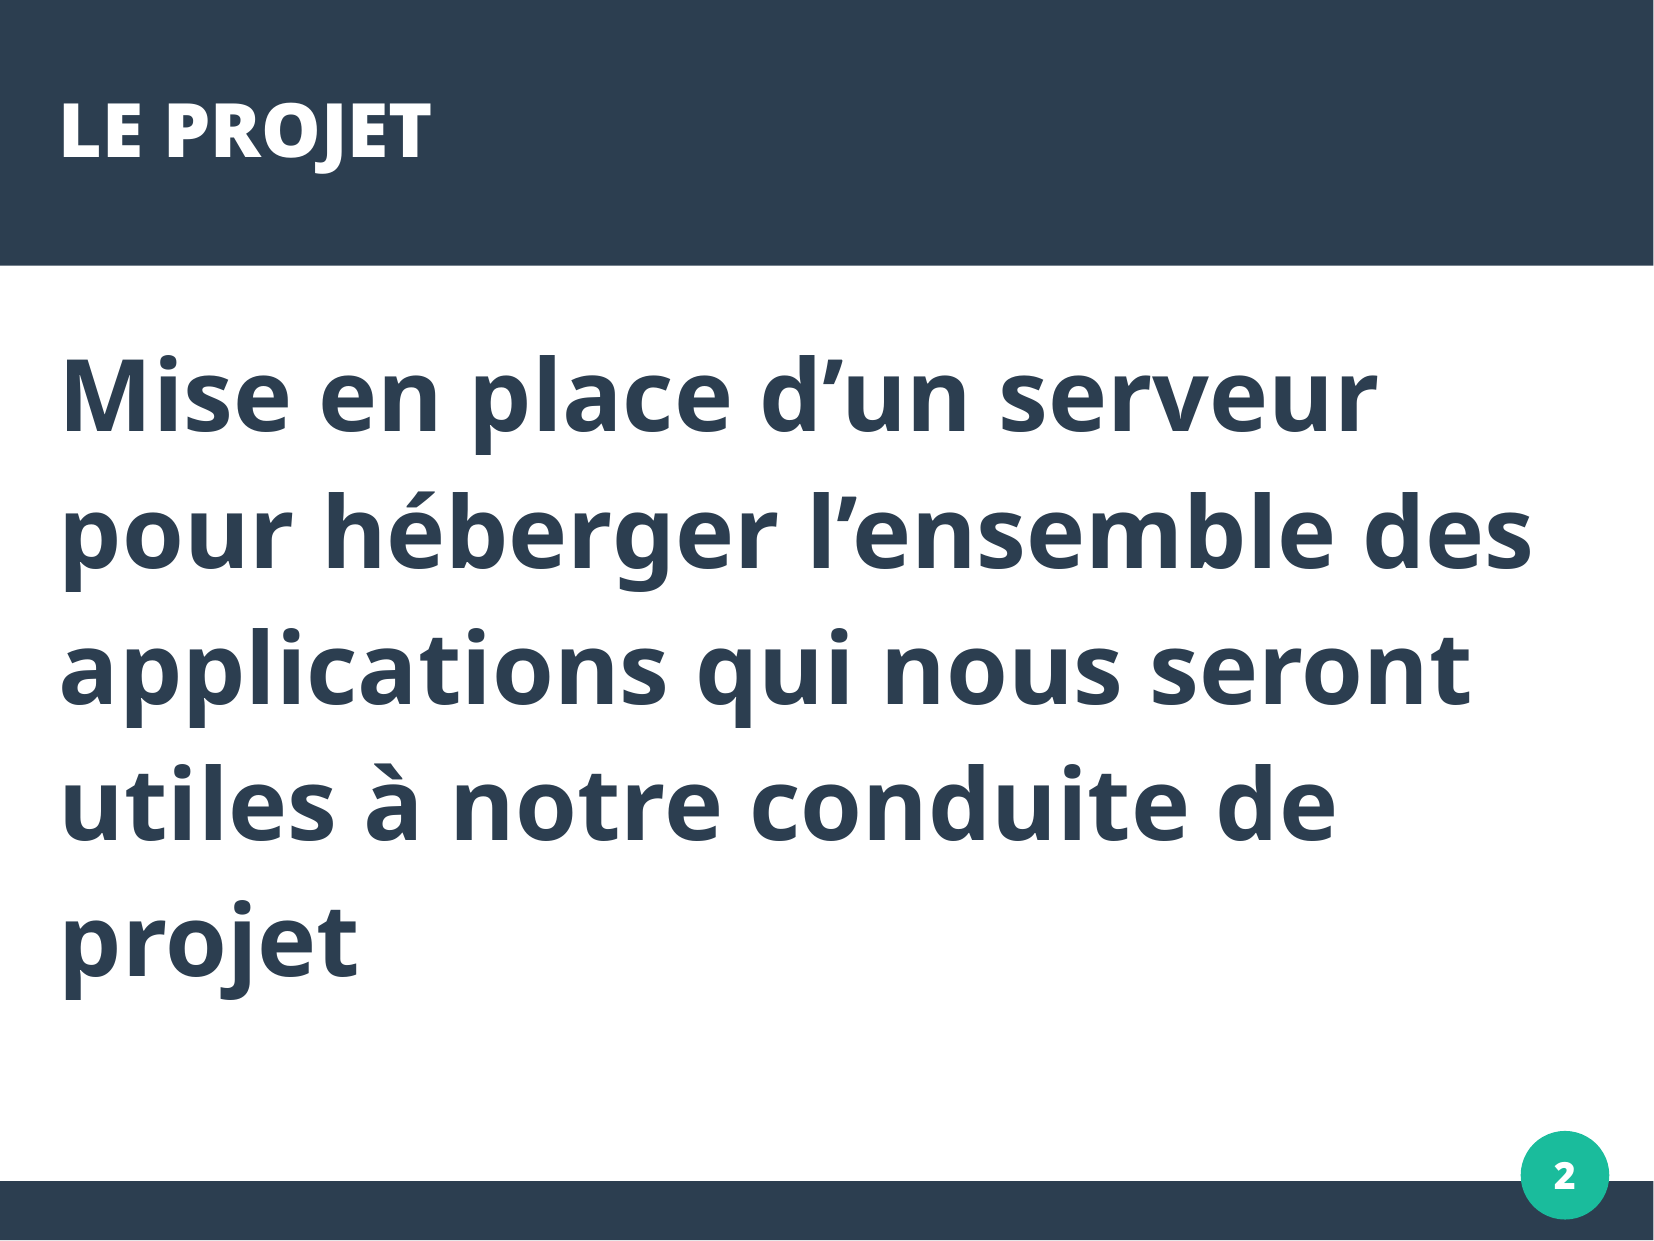

# LE PROJET
Mise en place d’un serveur pour héberger l’ensemble des applications qui nous seront utiles à notre conduite de projet
2